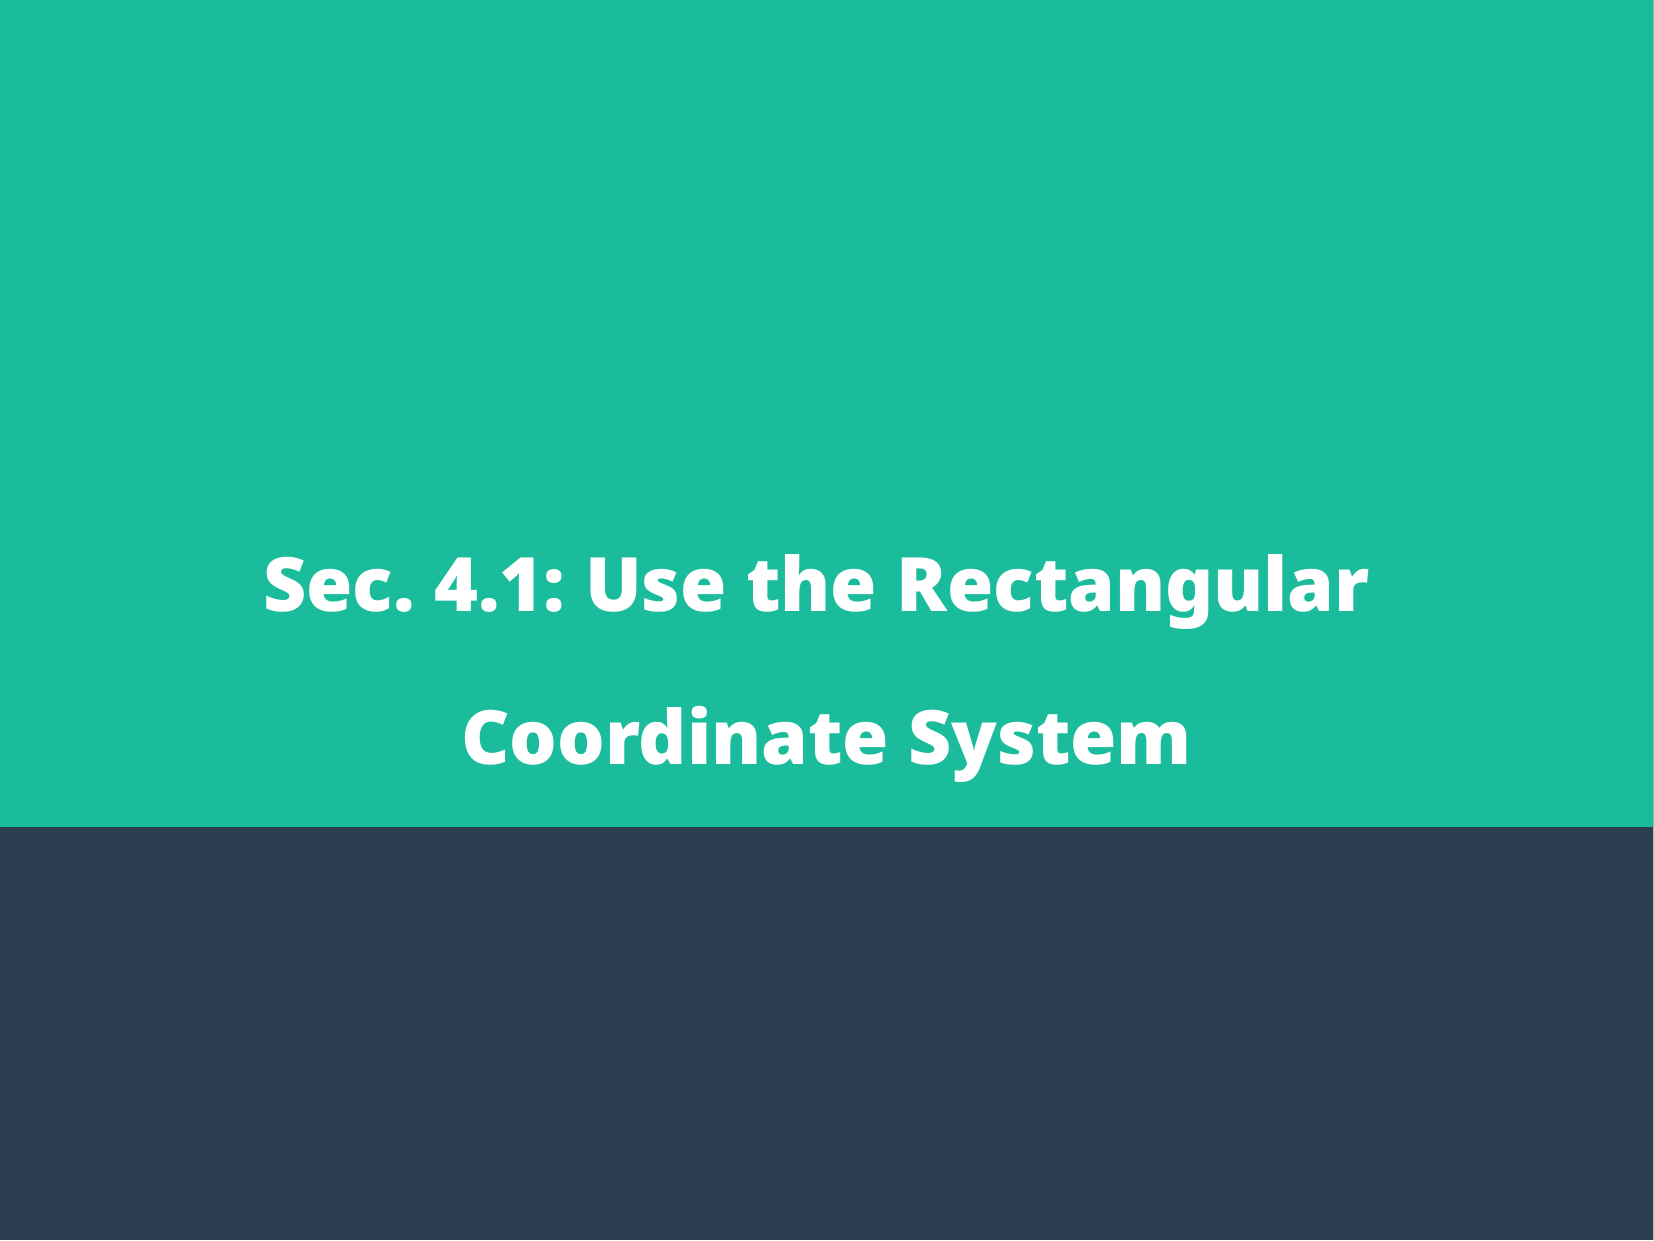

# Sec. 4.1: Use the Rectangular Coordinate System